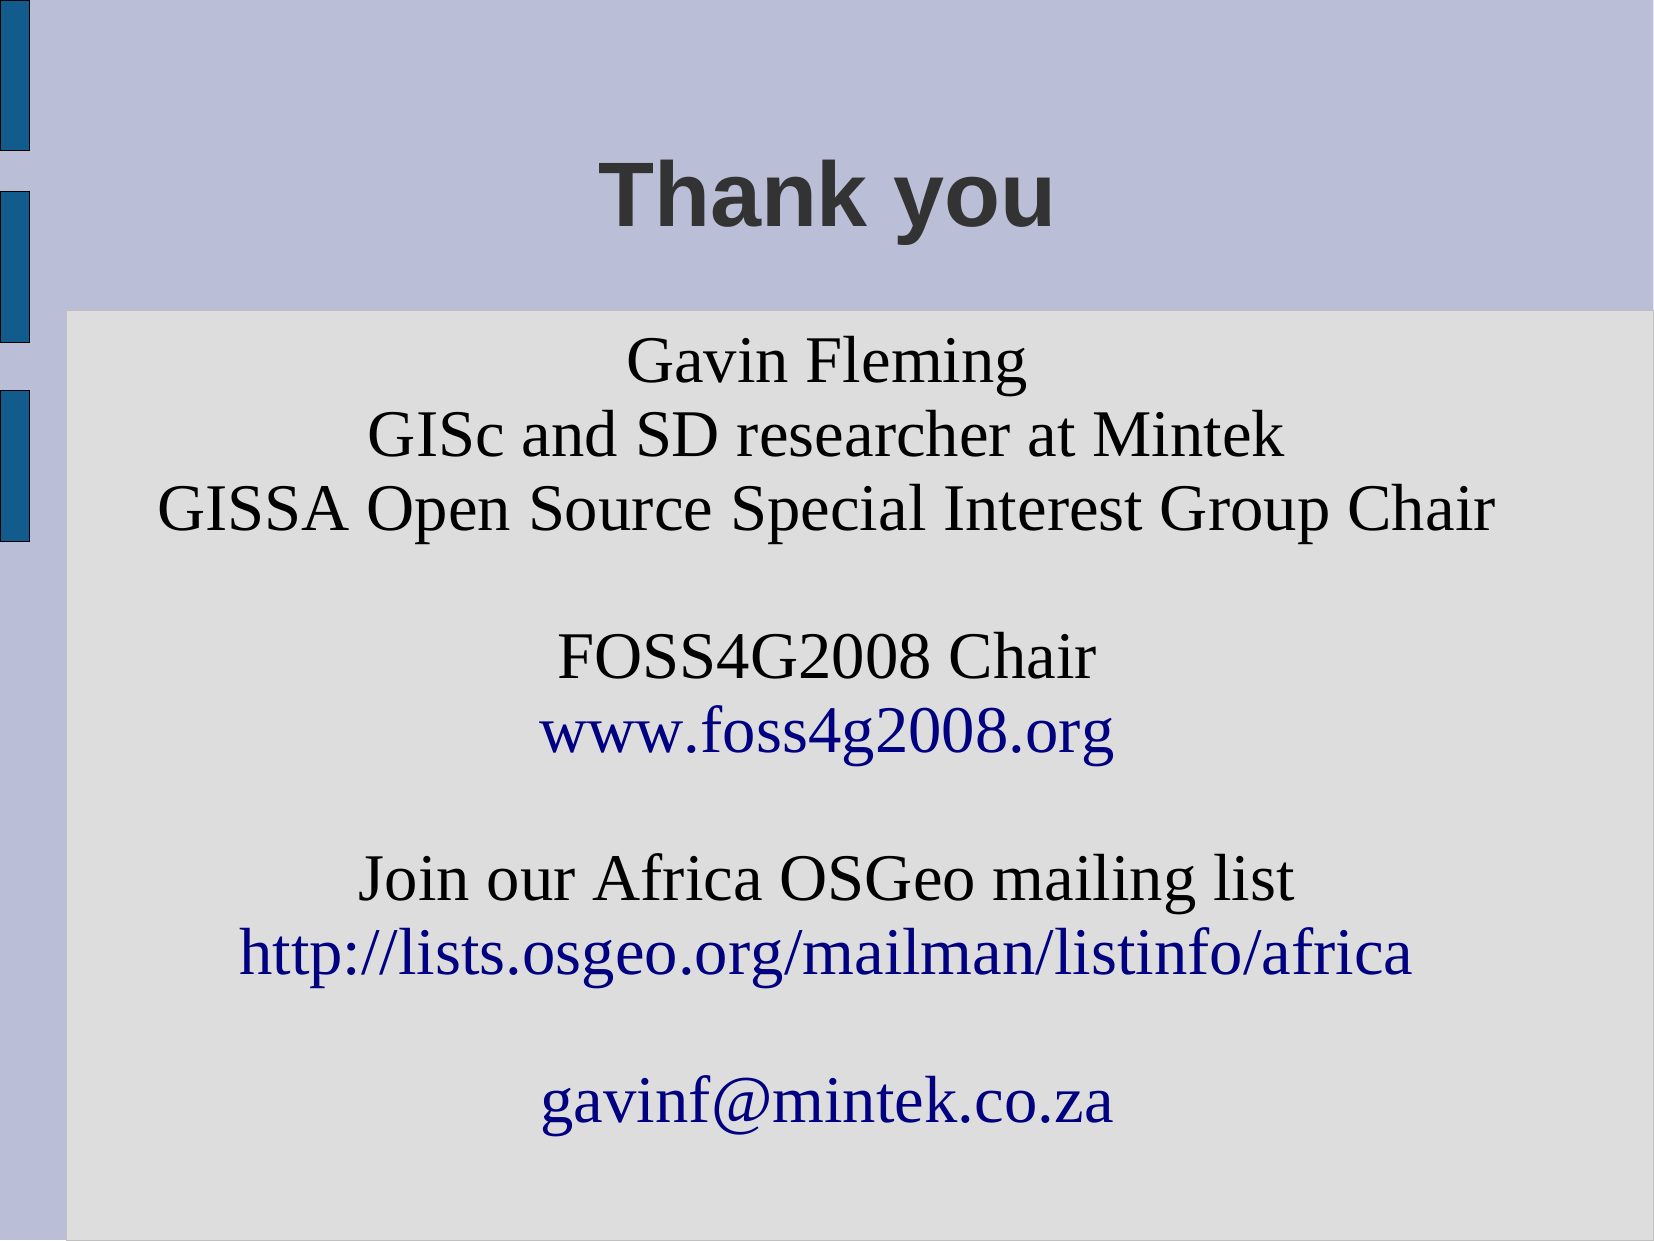

# Thank you
Gavin Fleming
GISc and SD researcher at Mintek
GISSA Open Source Special Interest Group Chair
FOSS4G2008 Chair
www.foss4g2008.org
Join our Africa OSGeo mailing list
http://lists.osgeo.org/mailman/listinfo/africa
gavinf@mintek.co.za